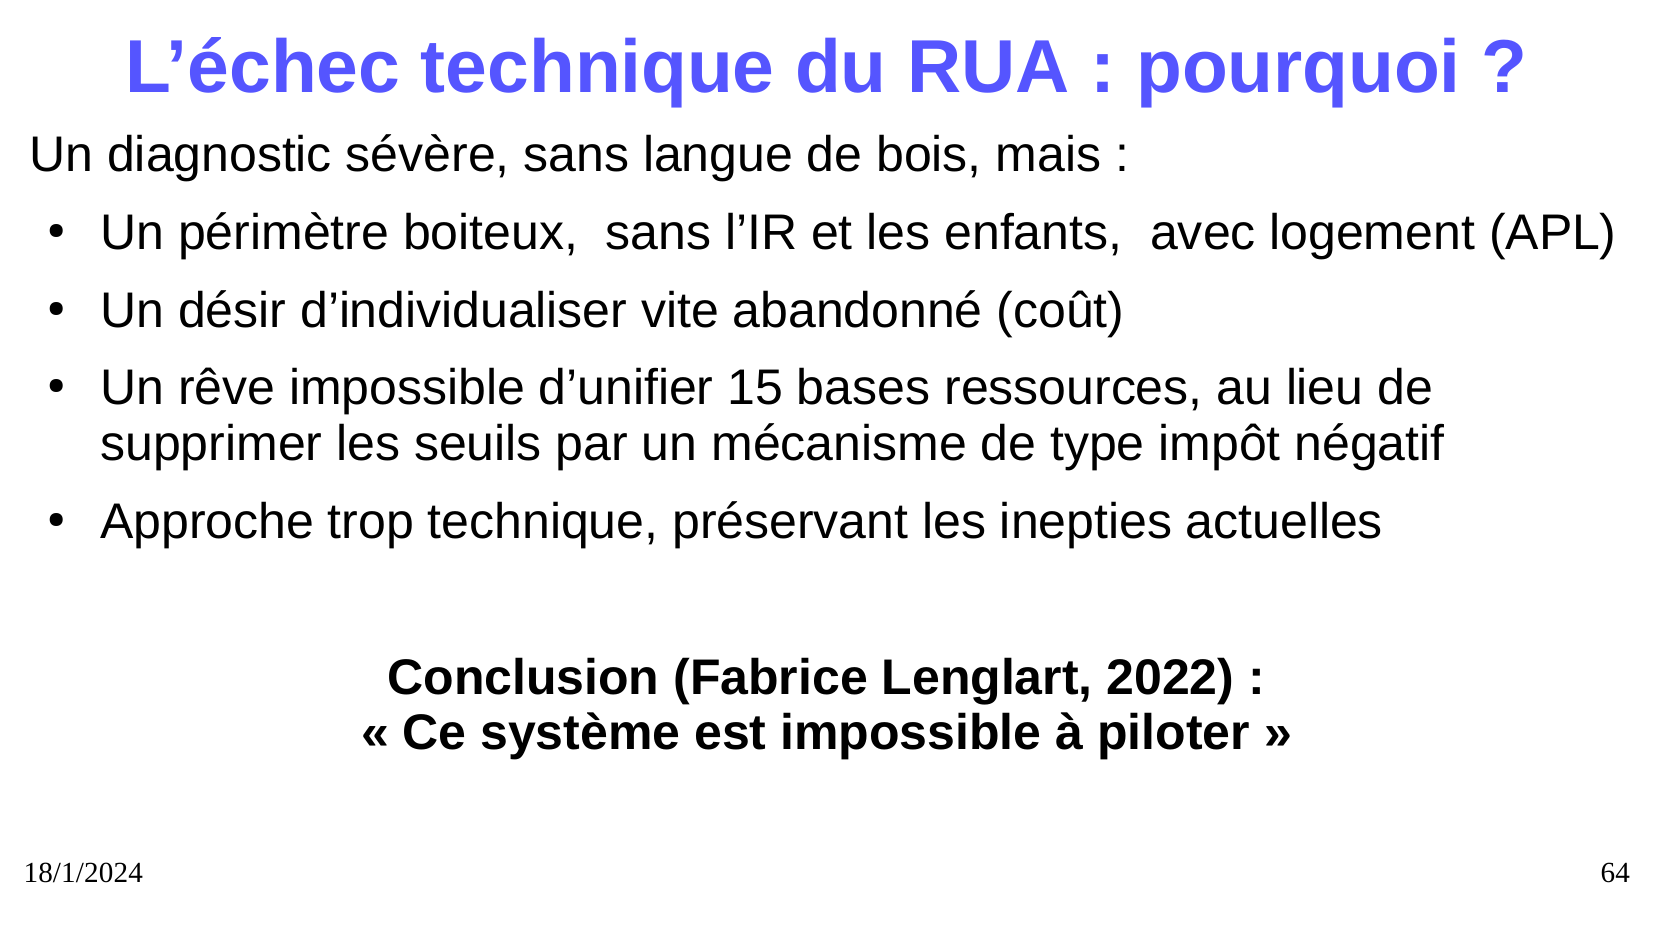

# L’échec technique du RUA : pourquoi ?
Un diagnostic sévère, sans langue de bois, mais :
Un périmètre boiteux, sans l’IR et les enfants, avec logement (APL)
Un désir d’individualiser vite abandonné (coût)
Un rêve impossible d’unifier 15 bases ressources, au lieu de supprimer les seuils par un mécanisme de type impôt négatif
Approche trop technique, préservant les inepties actuelles
Conclusion (Fabrice Lenglart, 2022) :
« Ce système est impossible à piloter »
18/1/2024
64